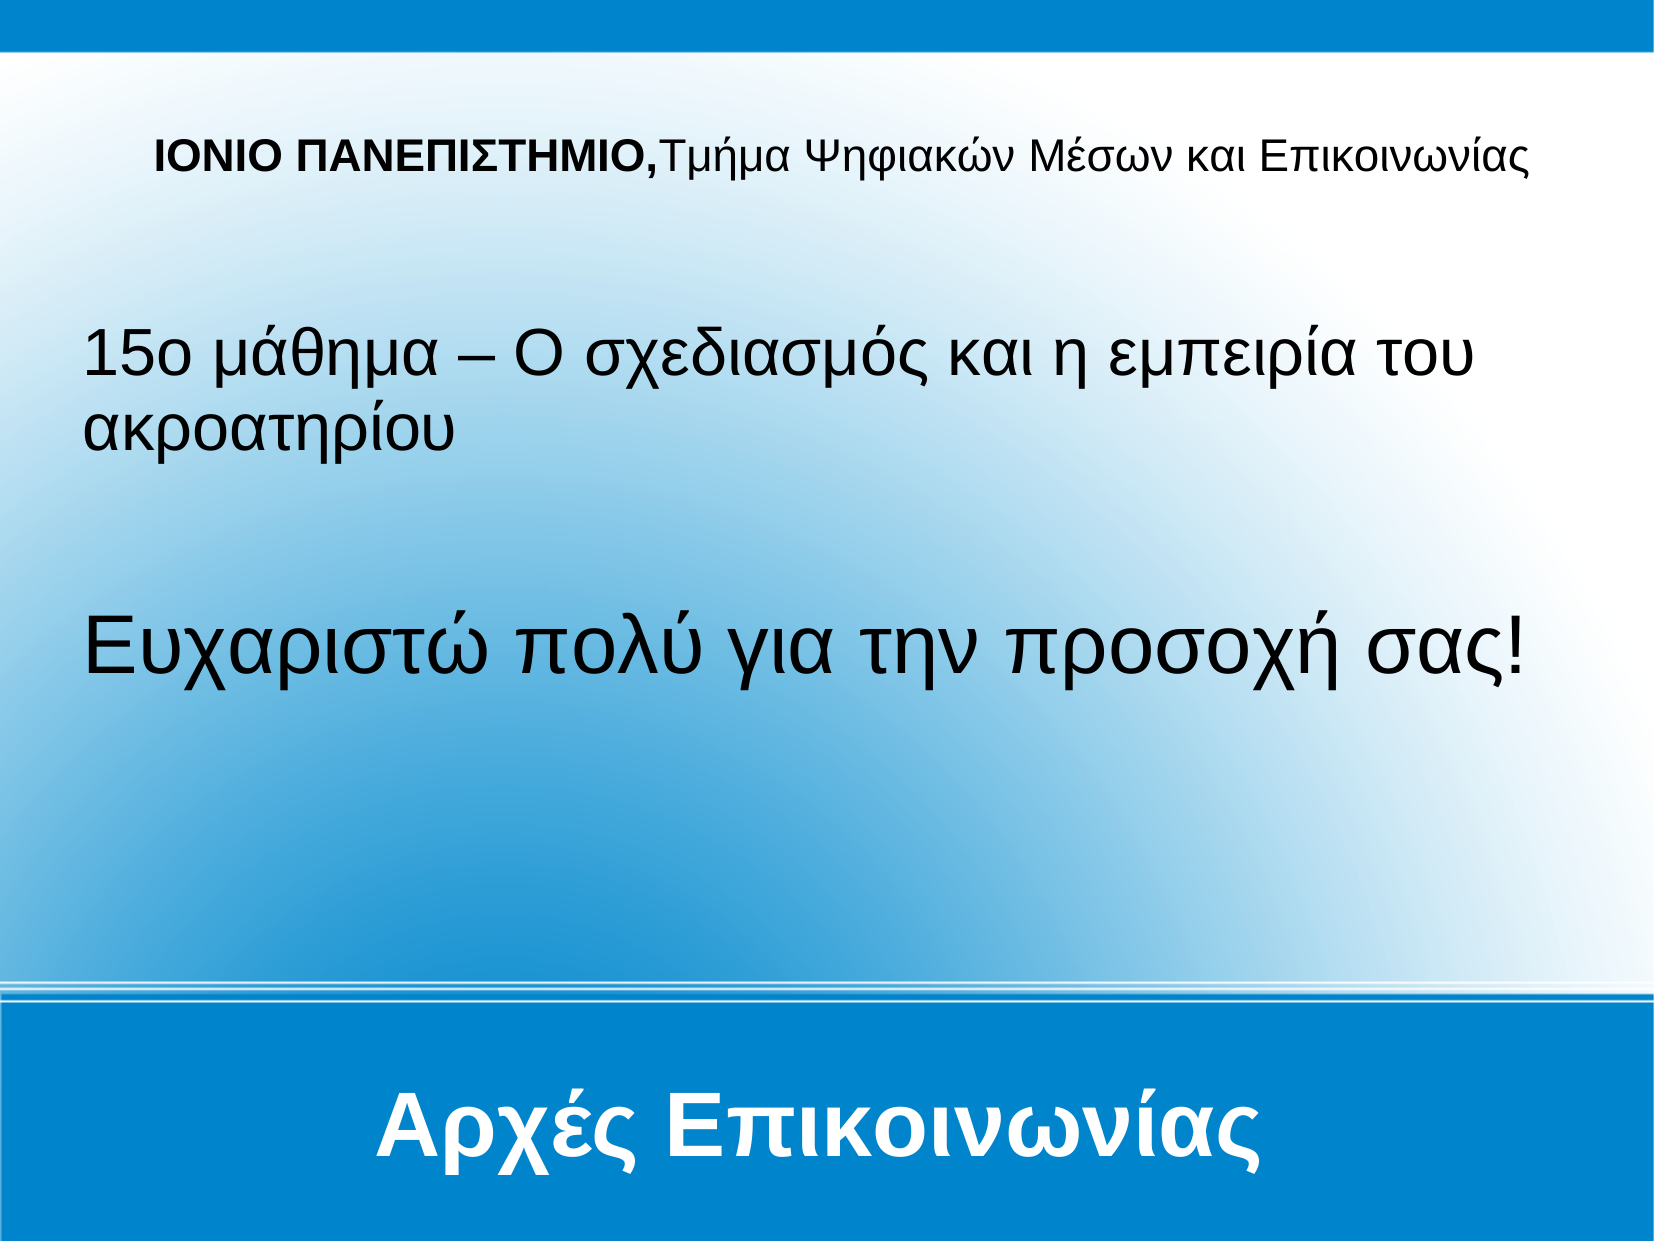

ΙΟΝΙΟ ΠΑΝΕΠΙΣΤΗΜΙΟ,Τμήμα Ψηφιακών Μέσων και Επικοινωνίας
15ο μάθημα – Ο σχεδιασμός και η εμπειρία του ακροατηρίου
Ευχαριστώ πολύ για την προσοχή σας!
# Αρχές Επικοινωνίας